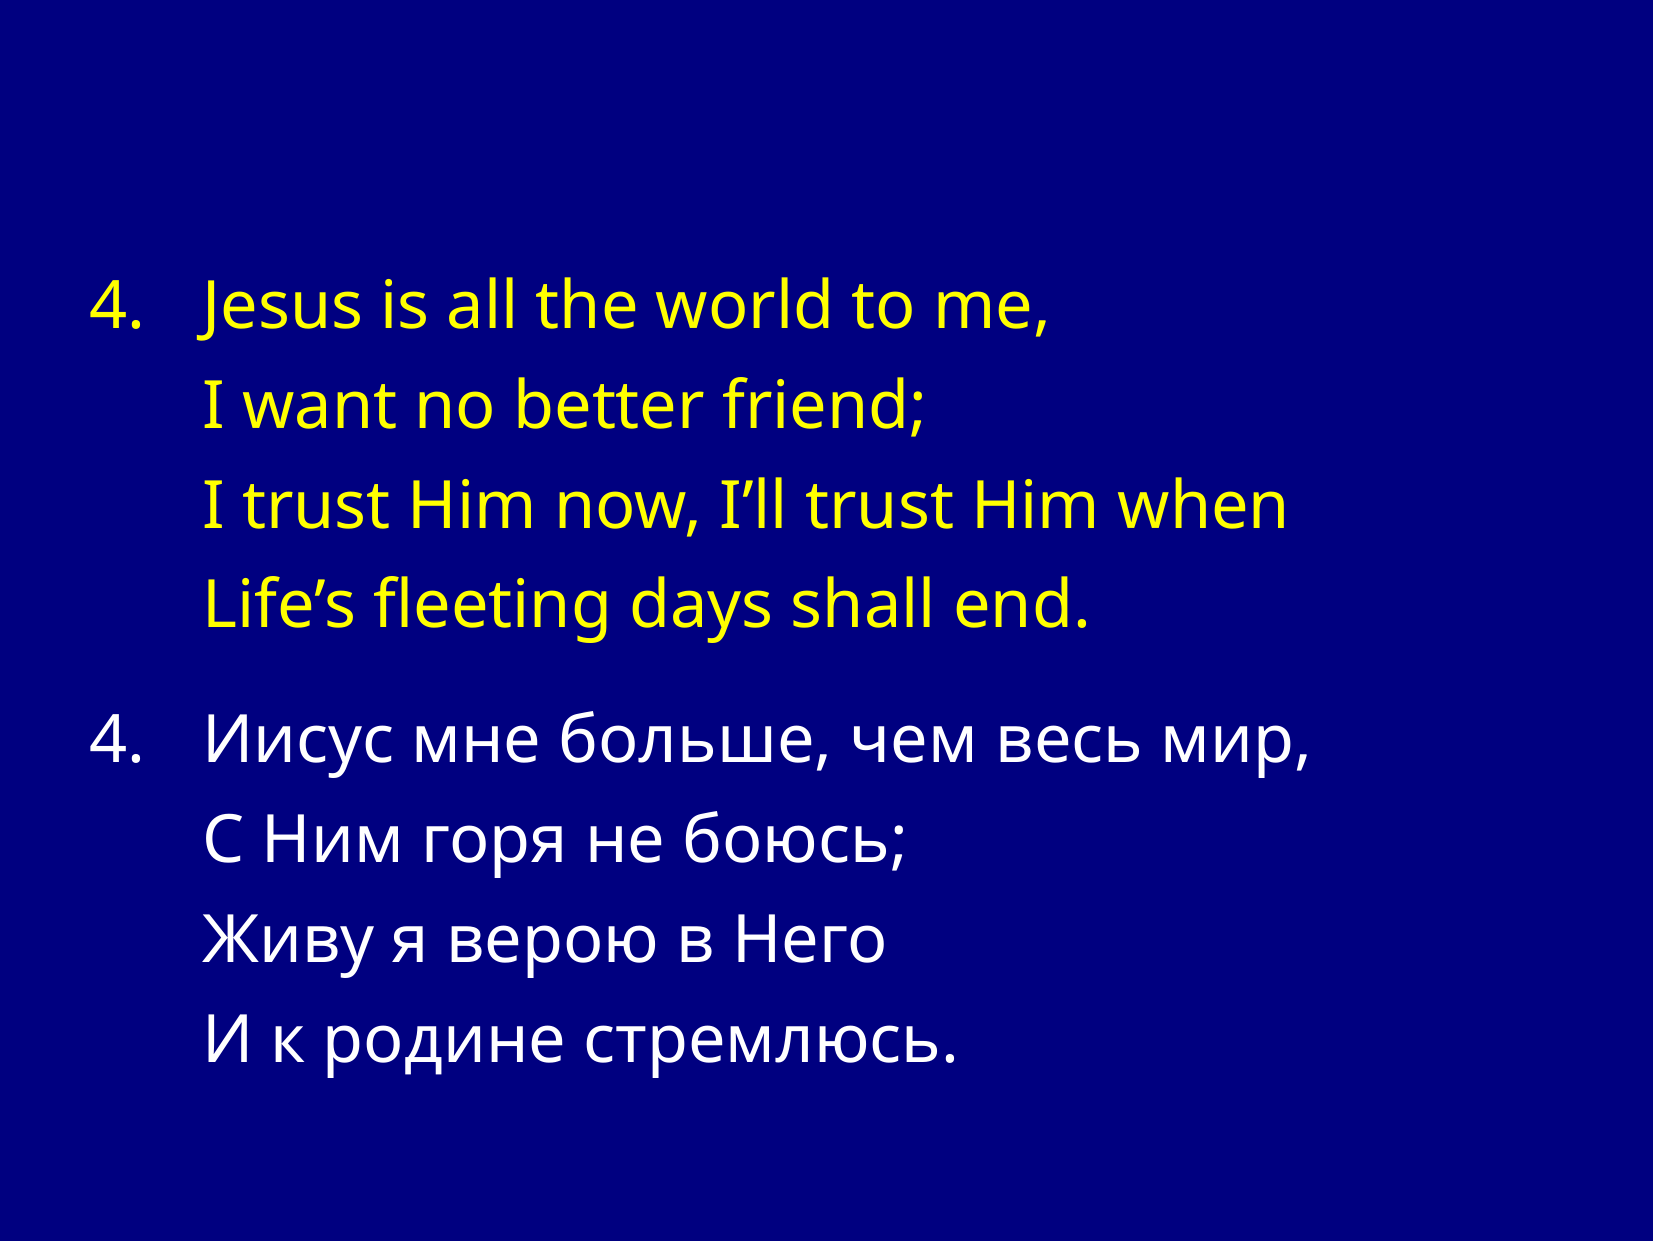

4.	Jesus is all the world to me,
	I want no better friend;
	I trust Him now, I’ll trust Him when
	Life’s fleeting days shall end.
4.	Иисус мне больше, чем весь мир,
	С Ним горя не боюсь;
	Живу я верою в Него
	И к родине стремлюсь.